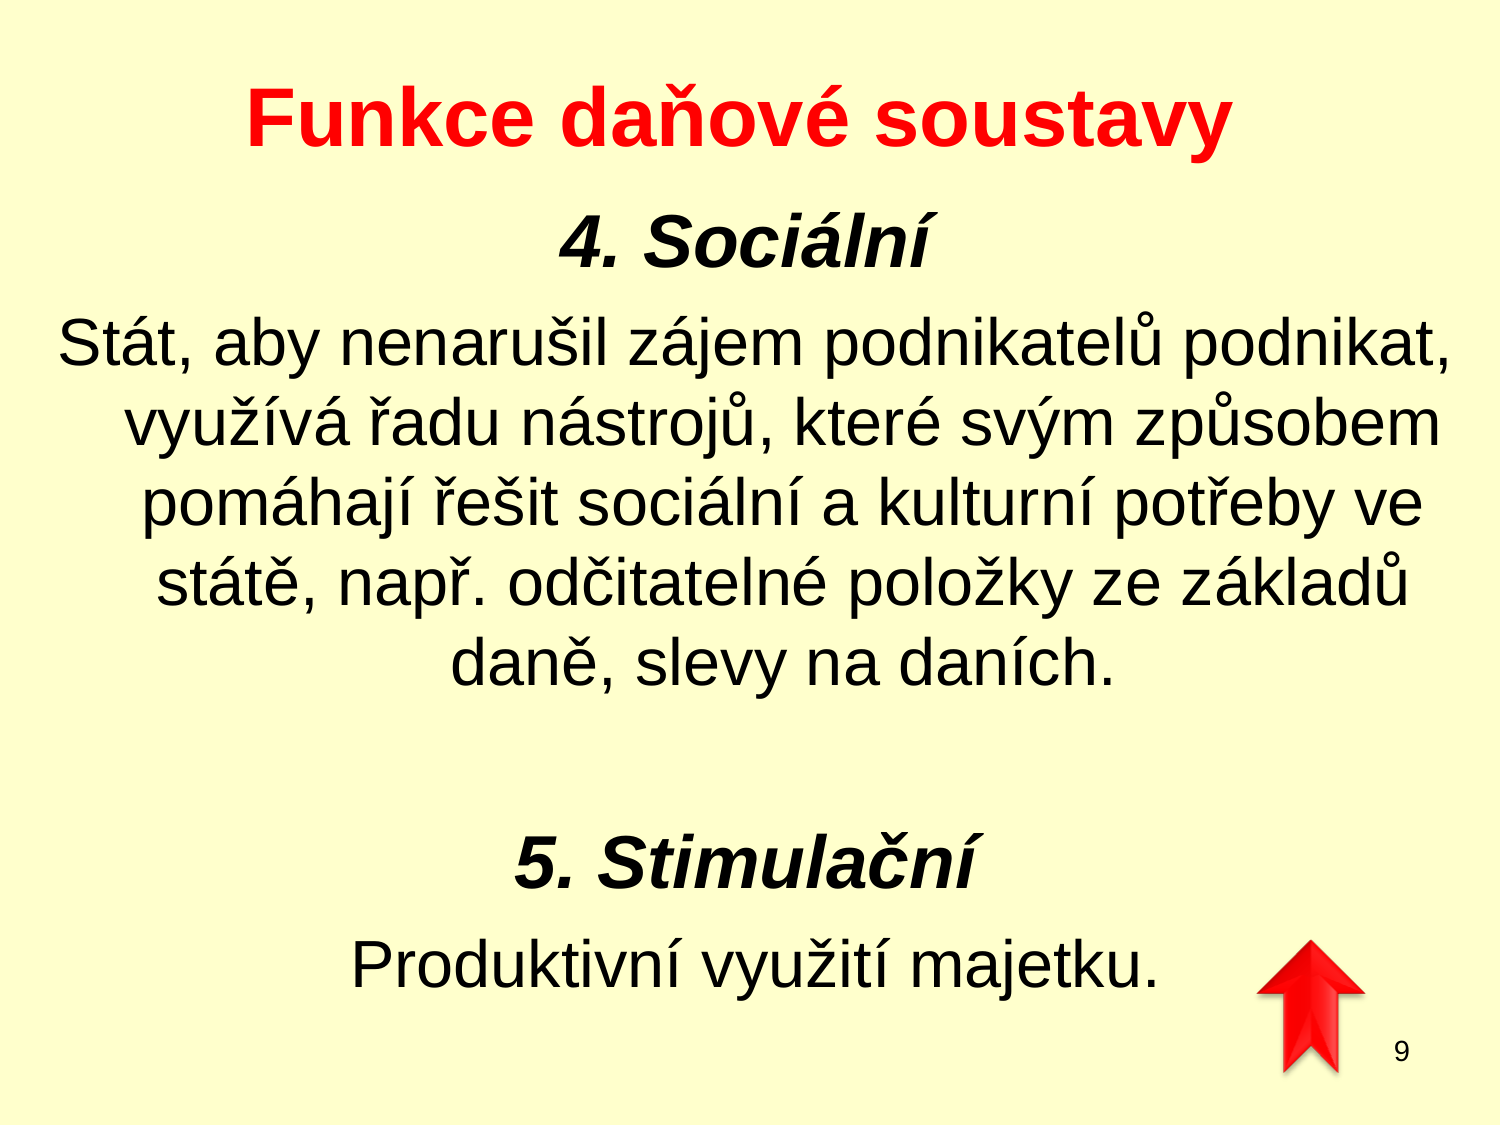

# Funkce daňové soustavy
4. Sociální
Stát, aby nenarušil zájem podnikatelů podnikat, využívá řadu nástrojů, které svým způsobem pomáhají řešit sociální a kulturní potřeby ve státě, např. odčitatelné položky ze základů daně, slevy na daních.
5. Stimulační
Produktivní využití majetku.